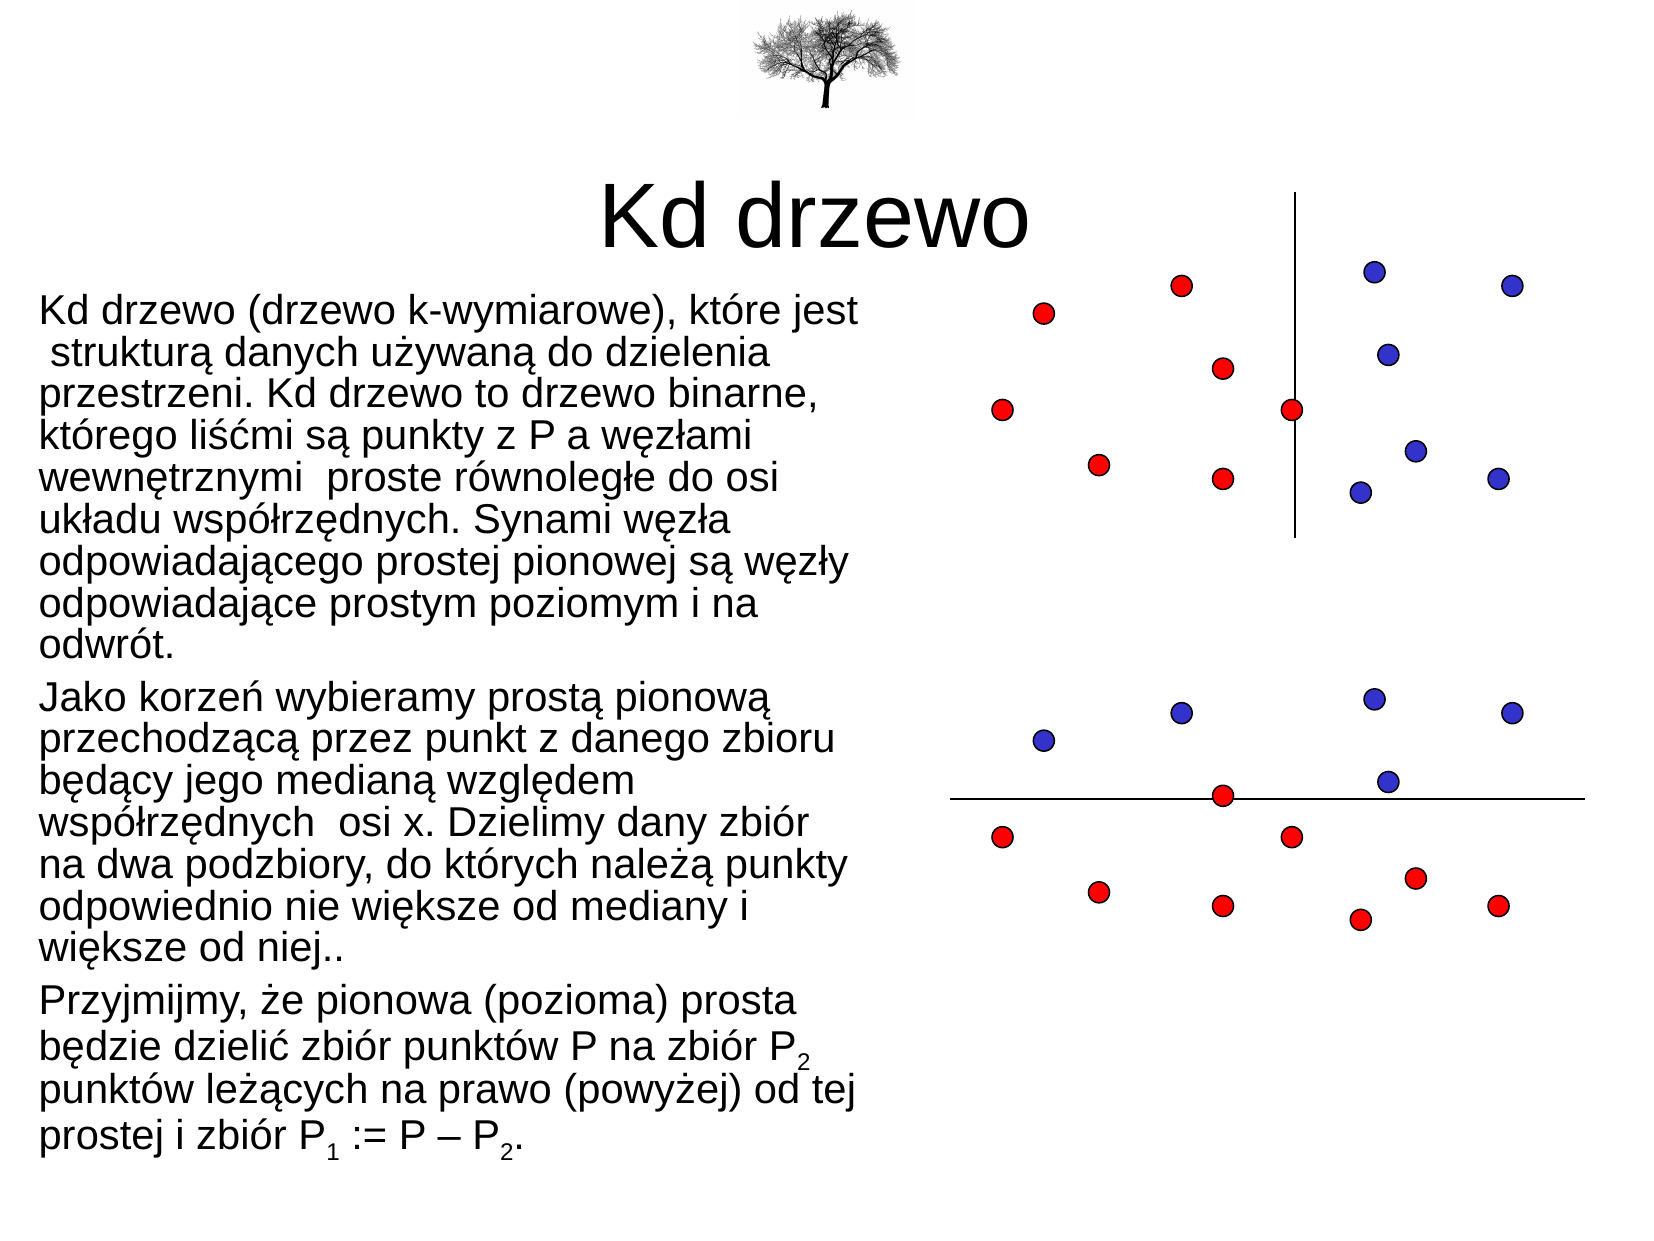

Kd drzewo
# Kd drzewo (drzewo k-wymiarowe), które jest strukturą danych używaną do dzielenia przestrzeni. Kd drzewo to drzewo binarne, którego liśćmi są punkty z P a węzłami wewnętrznymi proste równoległe do osi układu współrzędnych. Synami węzła odpowiadającego prostej pionowej są węzły odpowiadające prostym poziomym i na odwrót.
Jako korzeń wybieramy prostą pionową przechodzącą przez punkt z danego zbioru będący jego medianą względem współrzędnych osi x. Dzielimy dany zbiór na dwa podzbiory, do których należą punkty odpowiednio nie większe od mediany i większe od niej..
Przyjmijmy, że pionowa (pozioma) prosta będzie dzielić zbiór punktów P na zbiór P2 punktów leżących na prawo (powyżej) od tej prostej i zbiór P1 := P – P2.